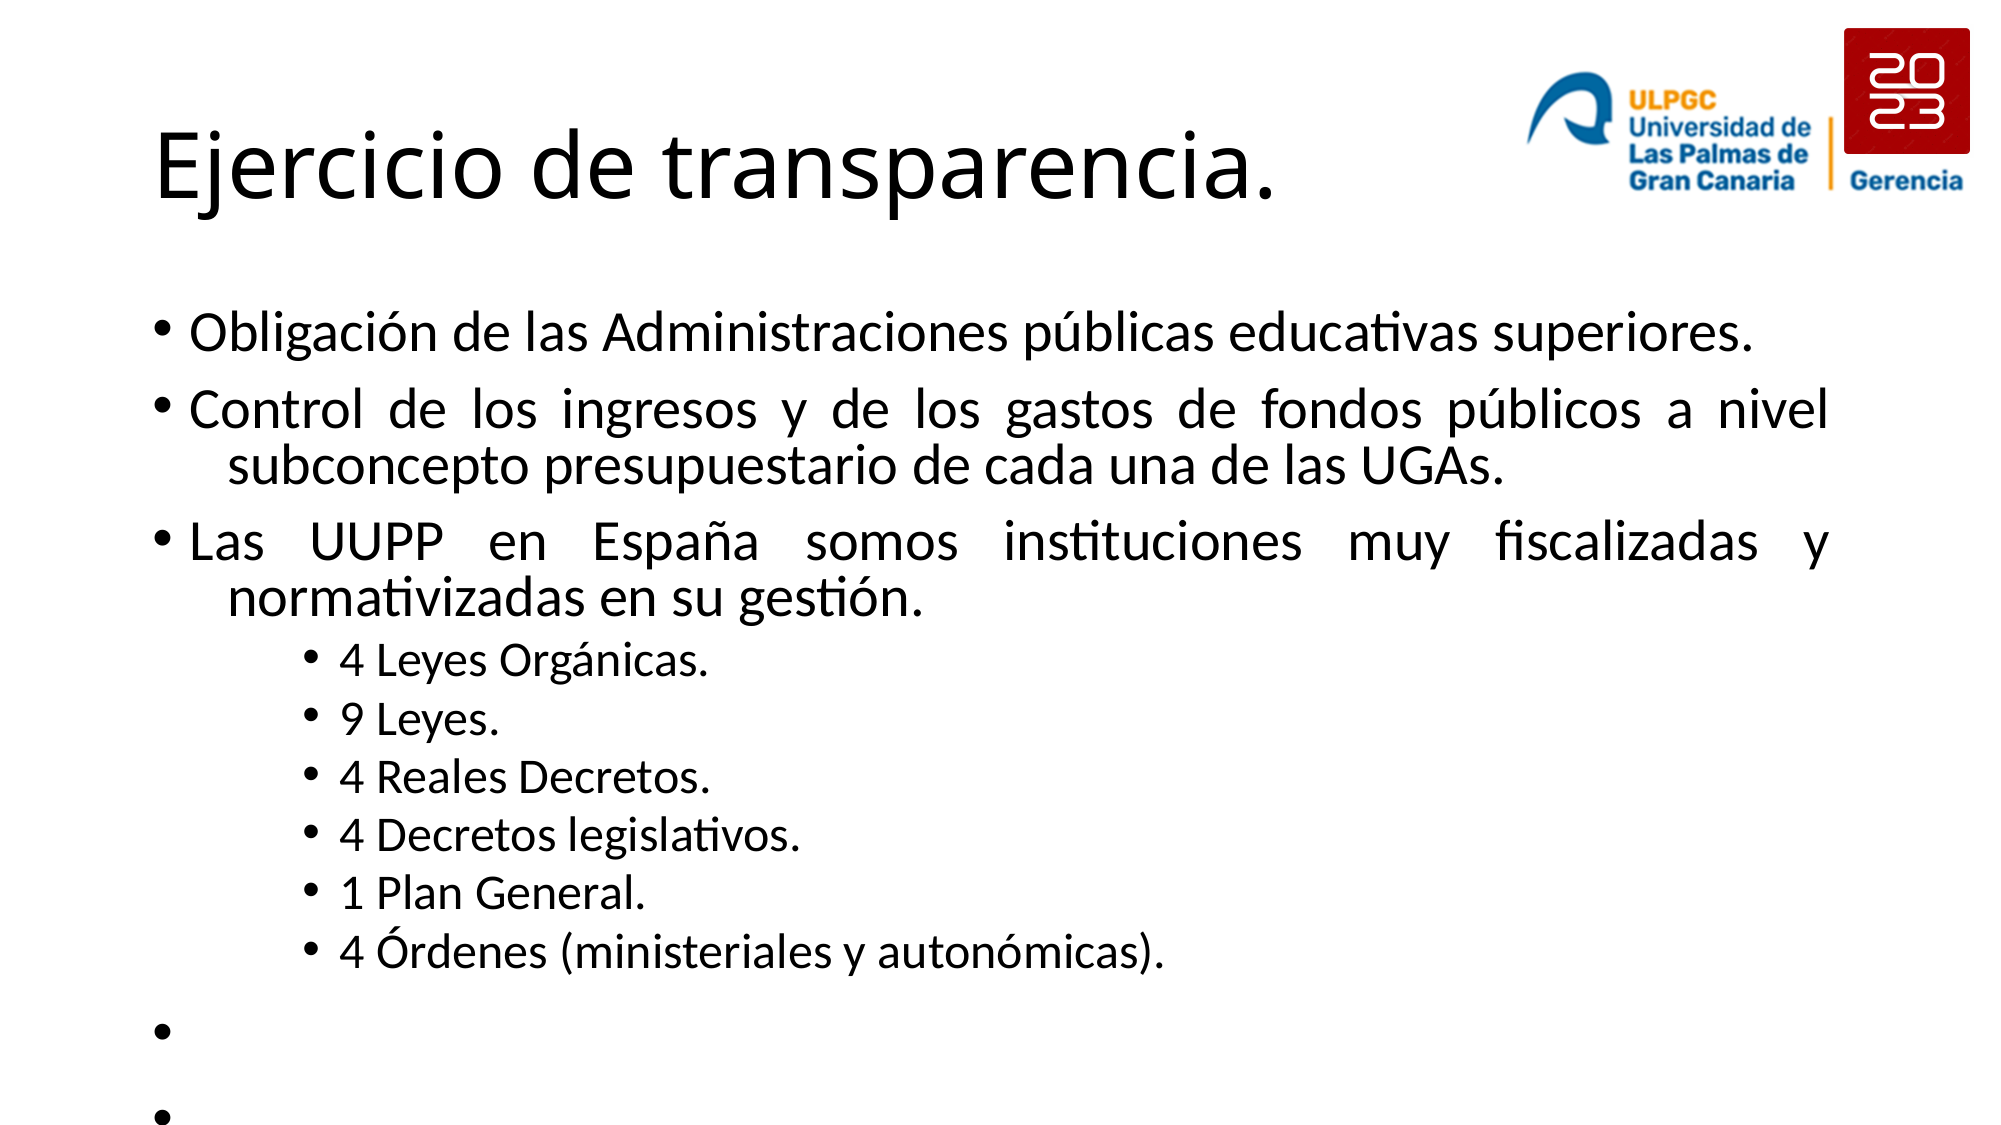

# Ejercicio de transparencia.
Obligación de las Administraciones públicas educativas superiores.
Control de los ingresos y de los gastos de fondos públicos a nivel subconcepto presupuestario de cada una de las UGAs.
Las UUPP en España somos instituciones muy fiscalizadas y normativizadas en su gestión.
4 Leyes Orgánicas.
9 Leyes.
4 Reales Decretos.
4 Decretos legislativos.
1 Plan General.
4 Órdenes (ministeriales y autonómicas).